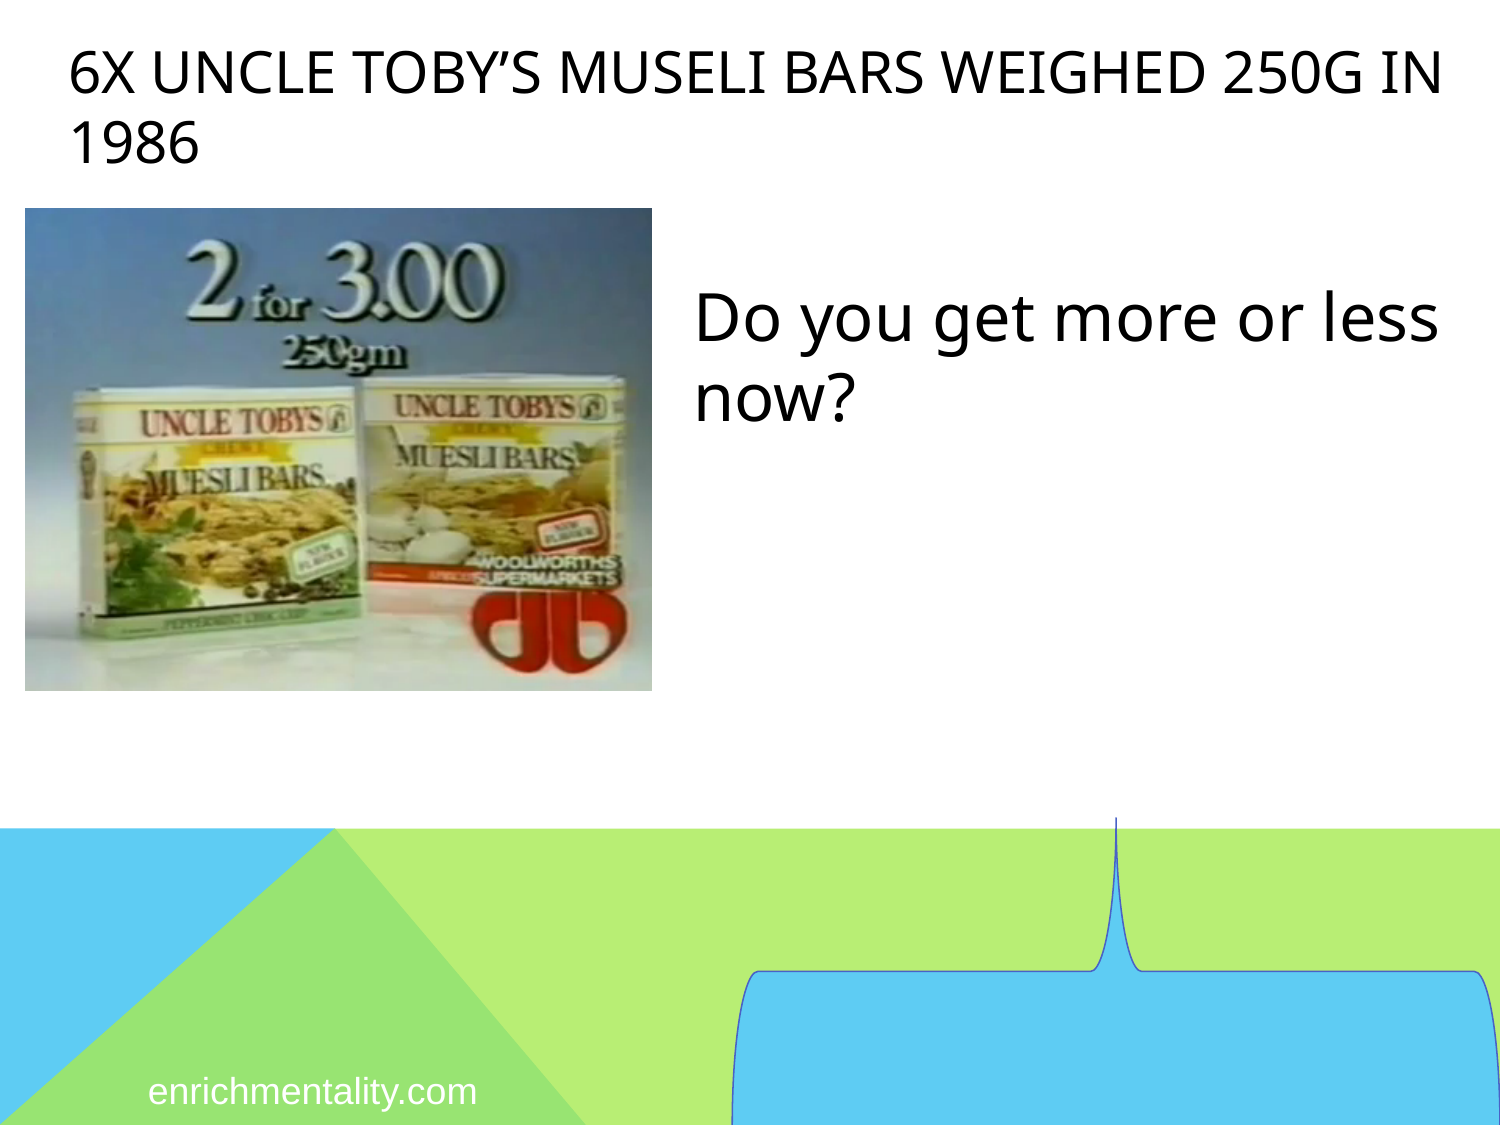

# 6x uncle toby’s museli bars weighed 250g In 1986
Do you get more or less now?
185g - less
enrichmentality.com